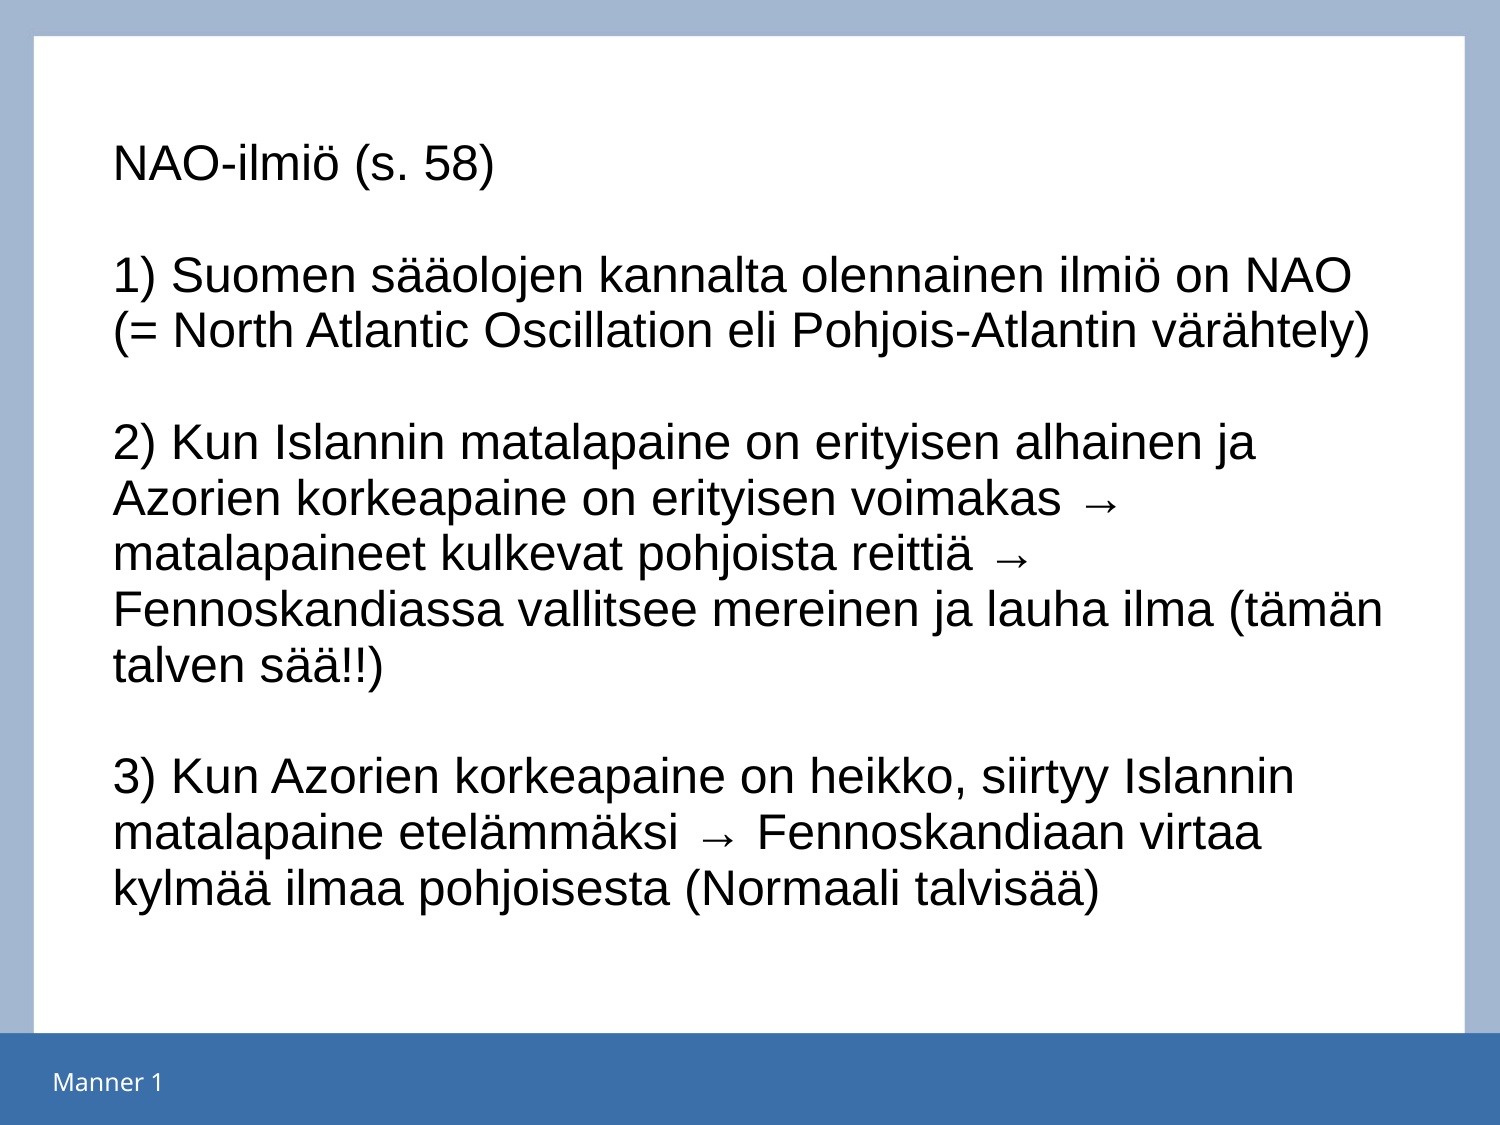

# NAO-ilmiö (s. 58) 1) Suomen sääolojen kannalta olennainen ilmiö on NAO (= North Atlantic Oscillation eli Pohjois-Atlantin värähtely) 2) Kun Islannin matalapaine on erityisen alhainen ja Azorien korkeapaine on erityisen voimakas → matalapaineet kulkevat pohjoista reittiä → Fennoskandiassa vallitsee mereinen ja lauha ilma (tämän talven sää!!) 3) Kun Azorien korkeapaine on heikko, siirtyy Islannin matalapaine etelämmäksi → Fennoskandiaan virtaa kylmää ilmaa pohjoisesta (Normaali talvisää)